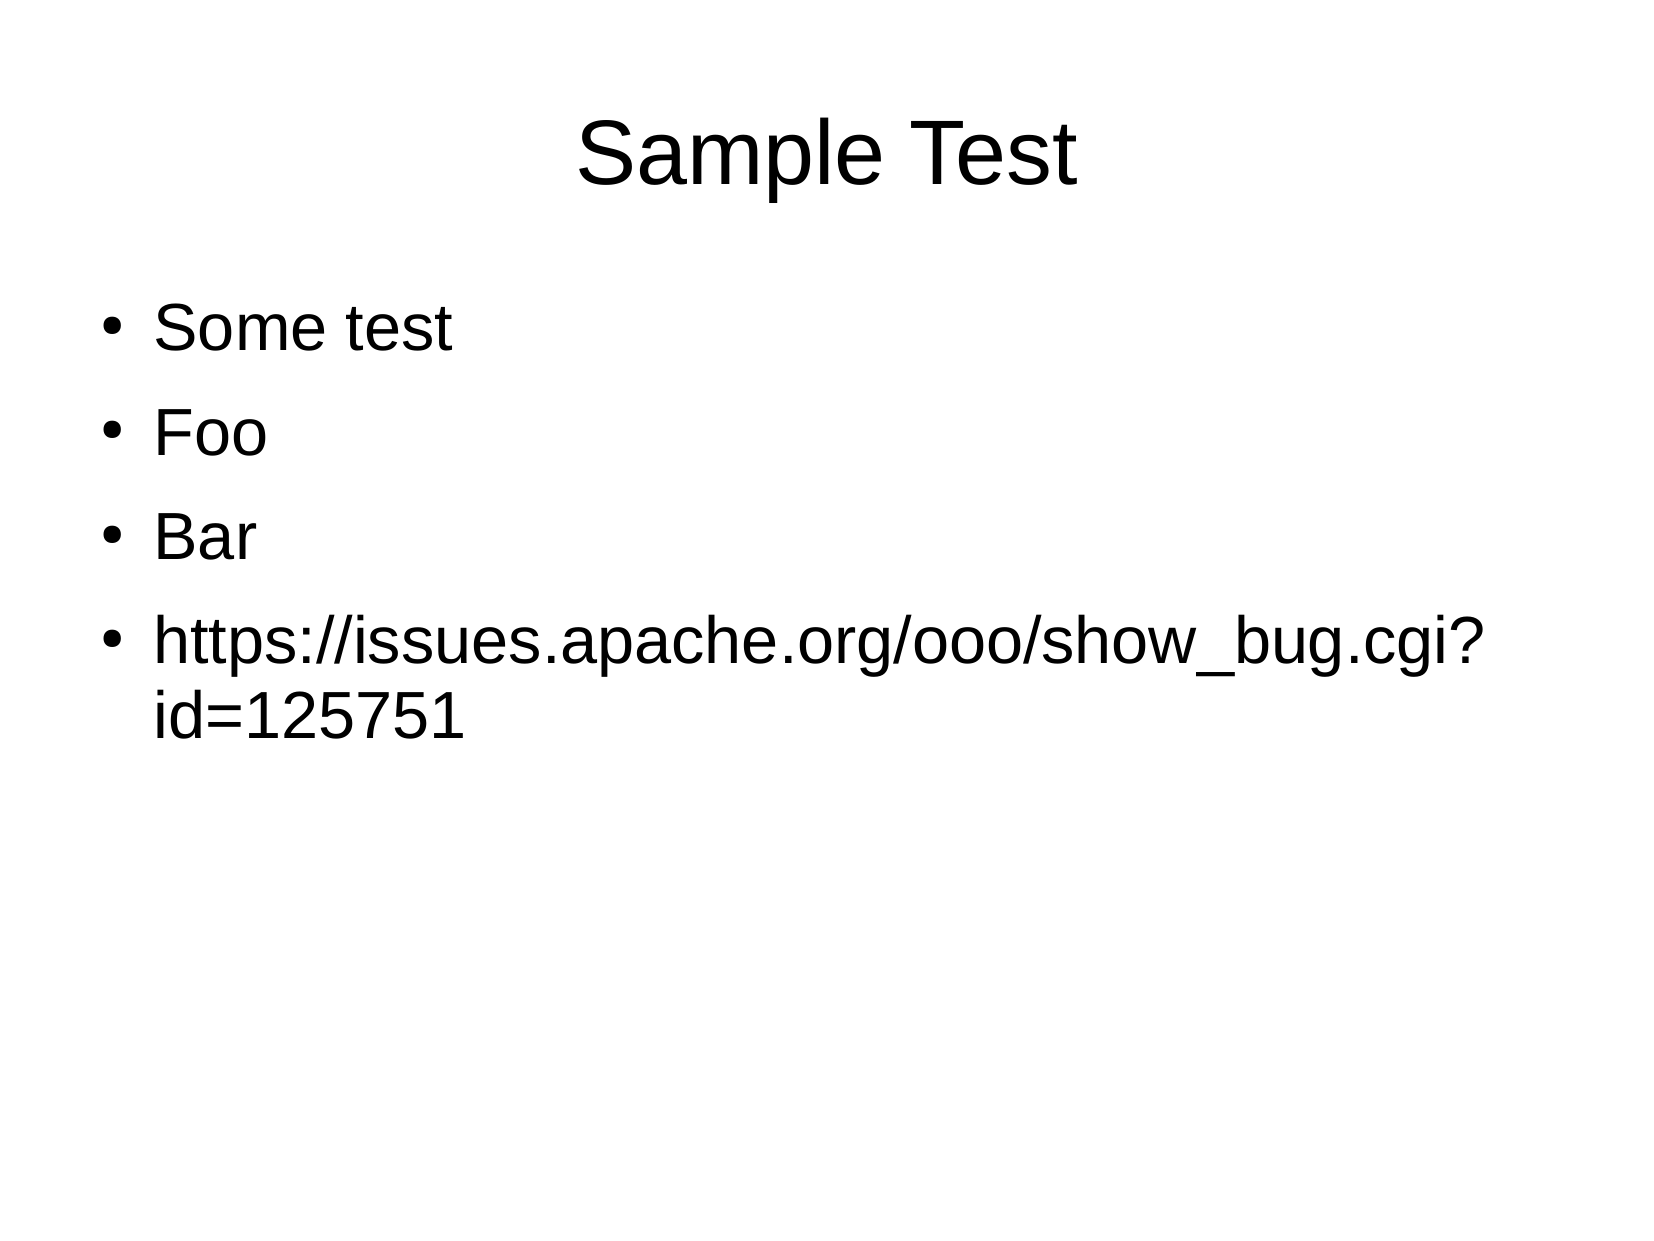

# Sample Test
Some test
Foo
Bar
https://issues.apache.org/ooo/show_bug.cgi?id=125751